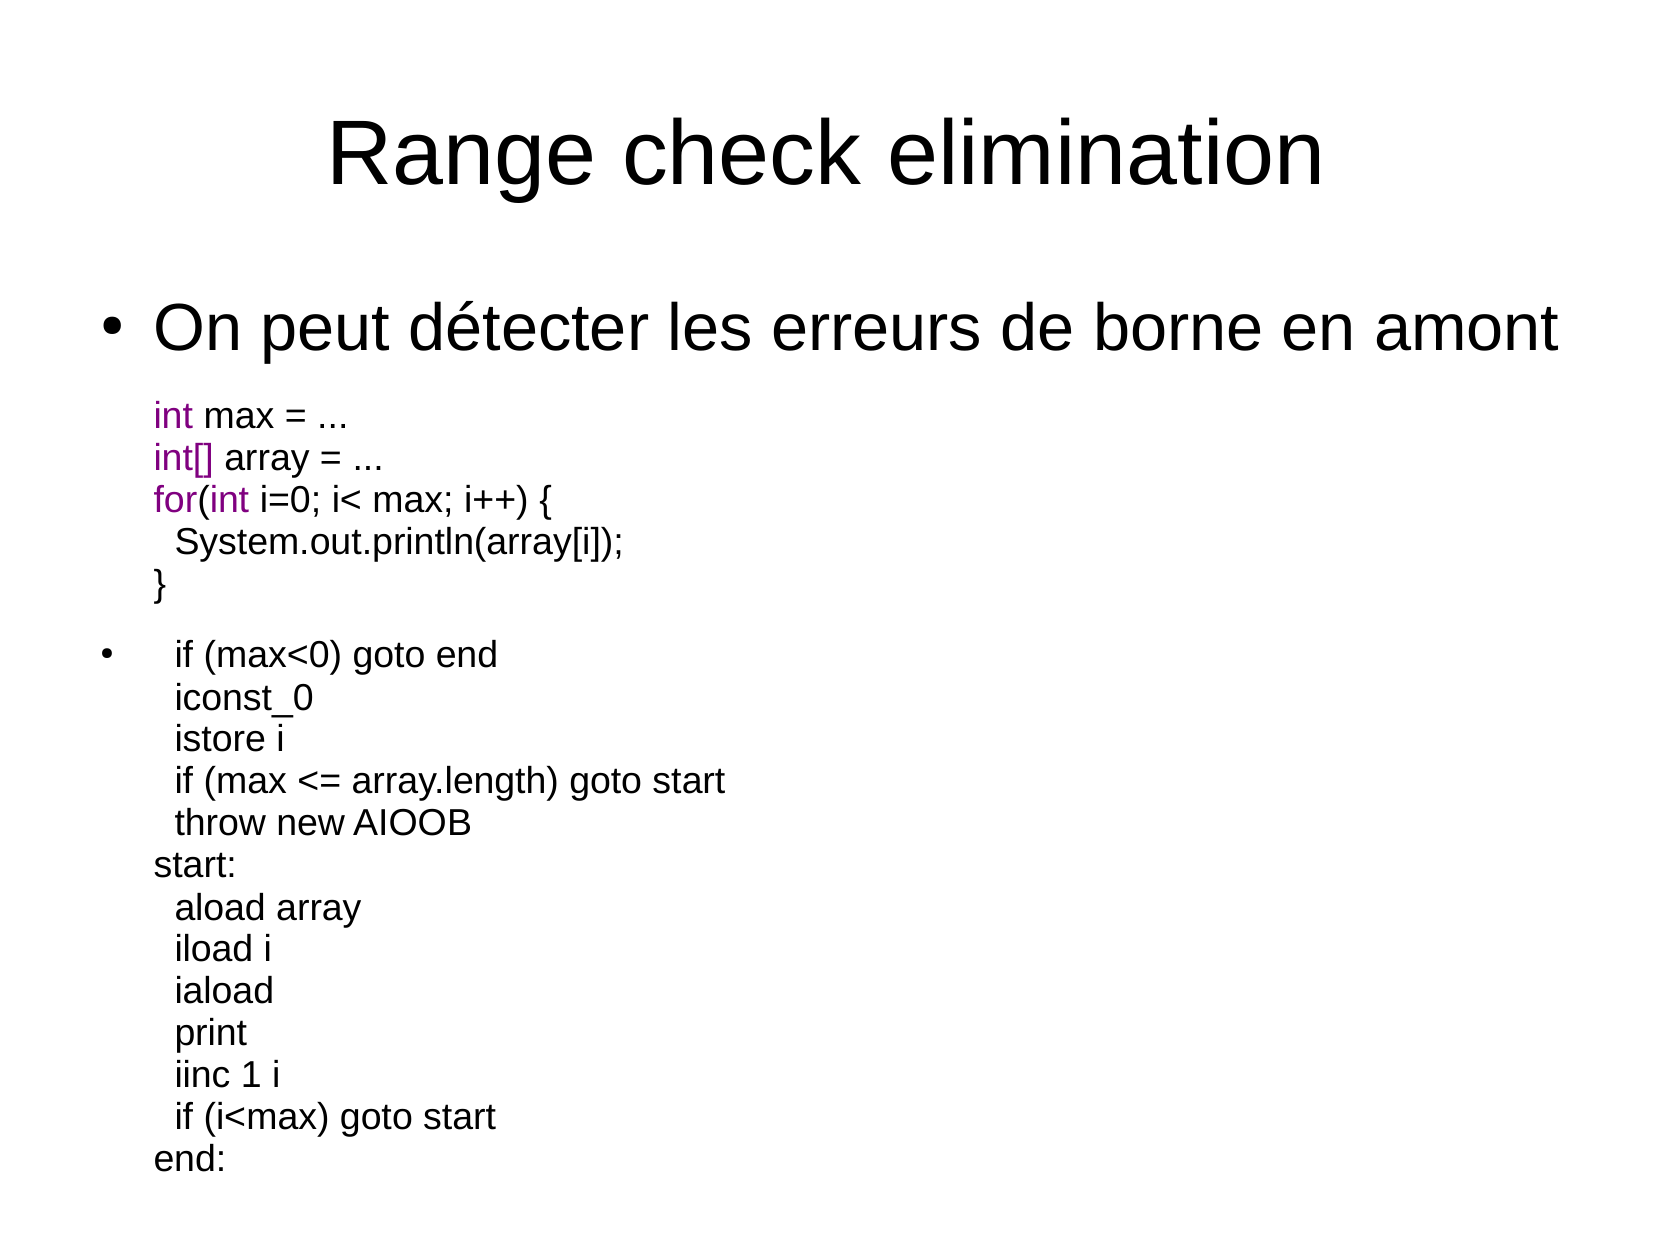

# Range check elimination
On peut détecter les erreurs de borne en amont
int max = ...
int[] array = ...
for(int i=0; i< max; i++) {
 System.out.println(array[i]);
}
 if (max<0) goto end
 iconst_0
 istore i
 if (max <= array.length) goto start
 throw new AIOOB
start:
 aload array
 iload i
 iaload
 print
 iinc 1 i
 if (i<max) goto start
end: